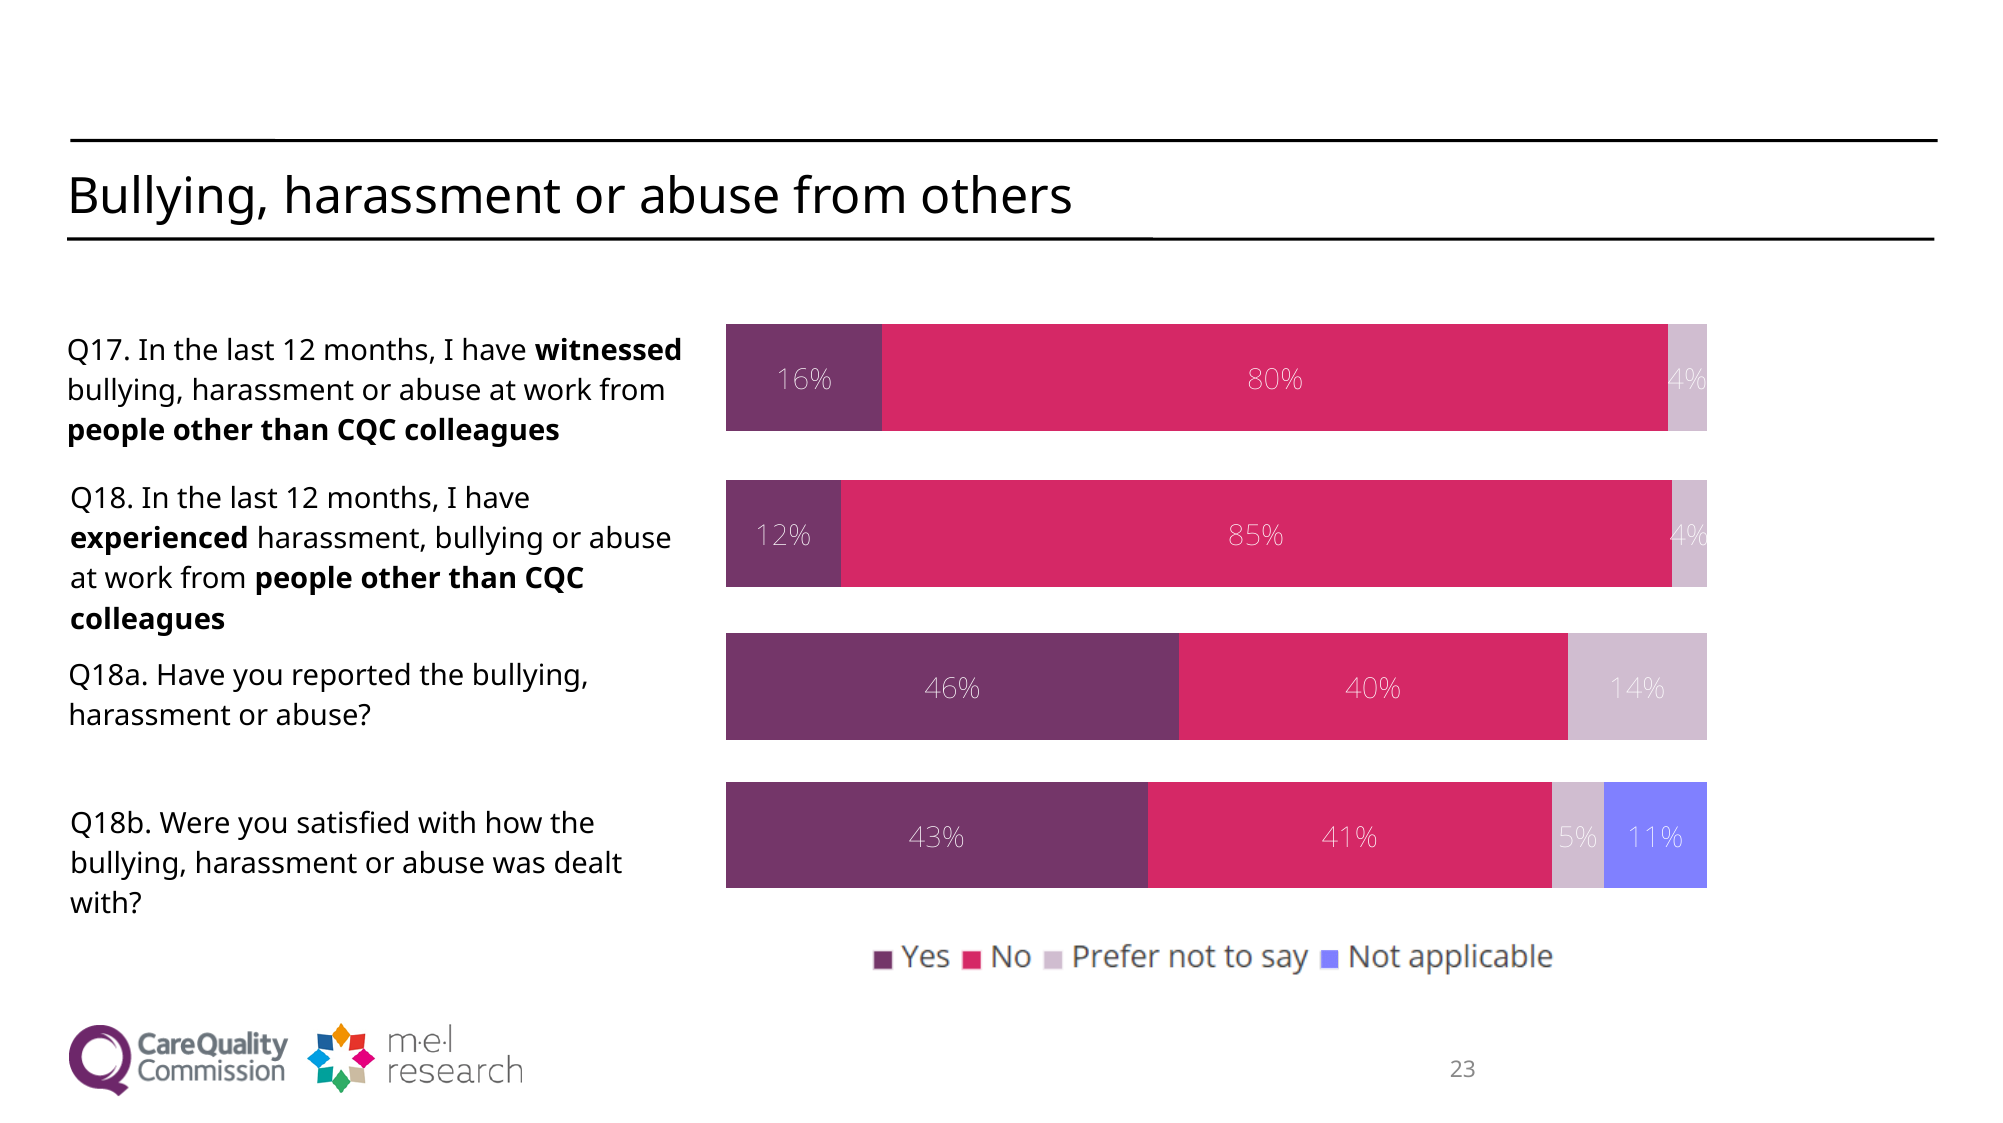

# Bullying, harassment or abuse from others
Q17. In the last 12 months, I have witnessed bullying, harassment or abuse at work from people other than CQC colleagues
Q18. In the last 12 months, I have experienced harassment, bullying or abuse at work from people other than CQC colleagues
Q18a. Have you reported the bullying, harassment or abuse?
Q18b. Were you satisfied with how the bullying, harassment or abuse was dealt with?